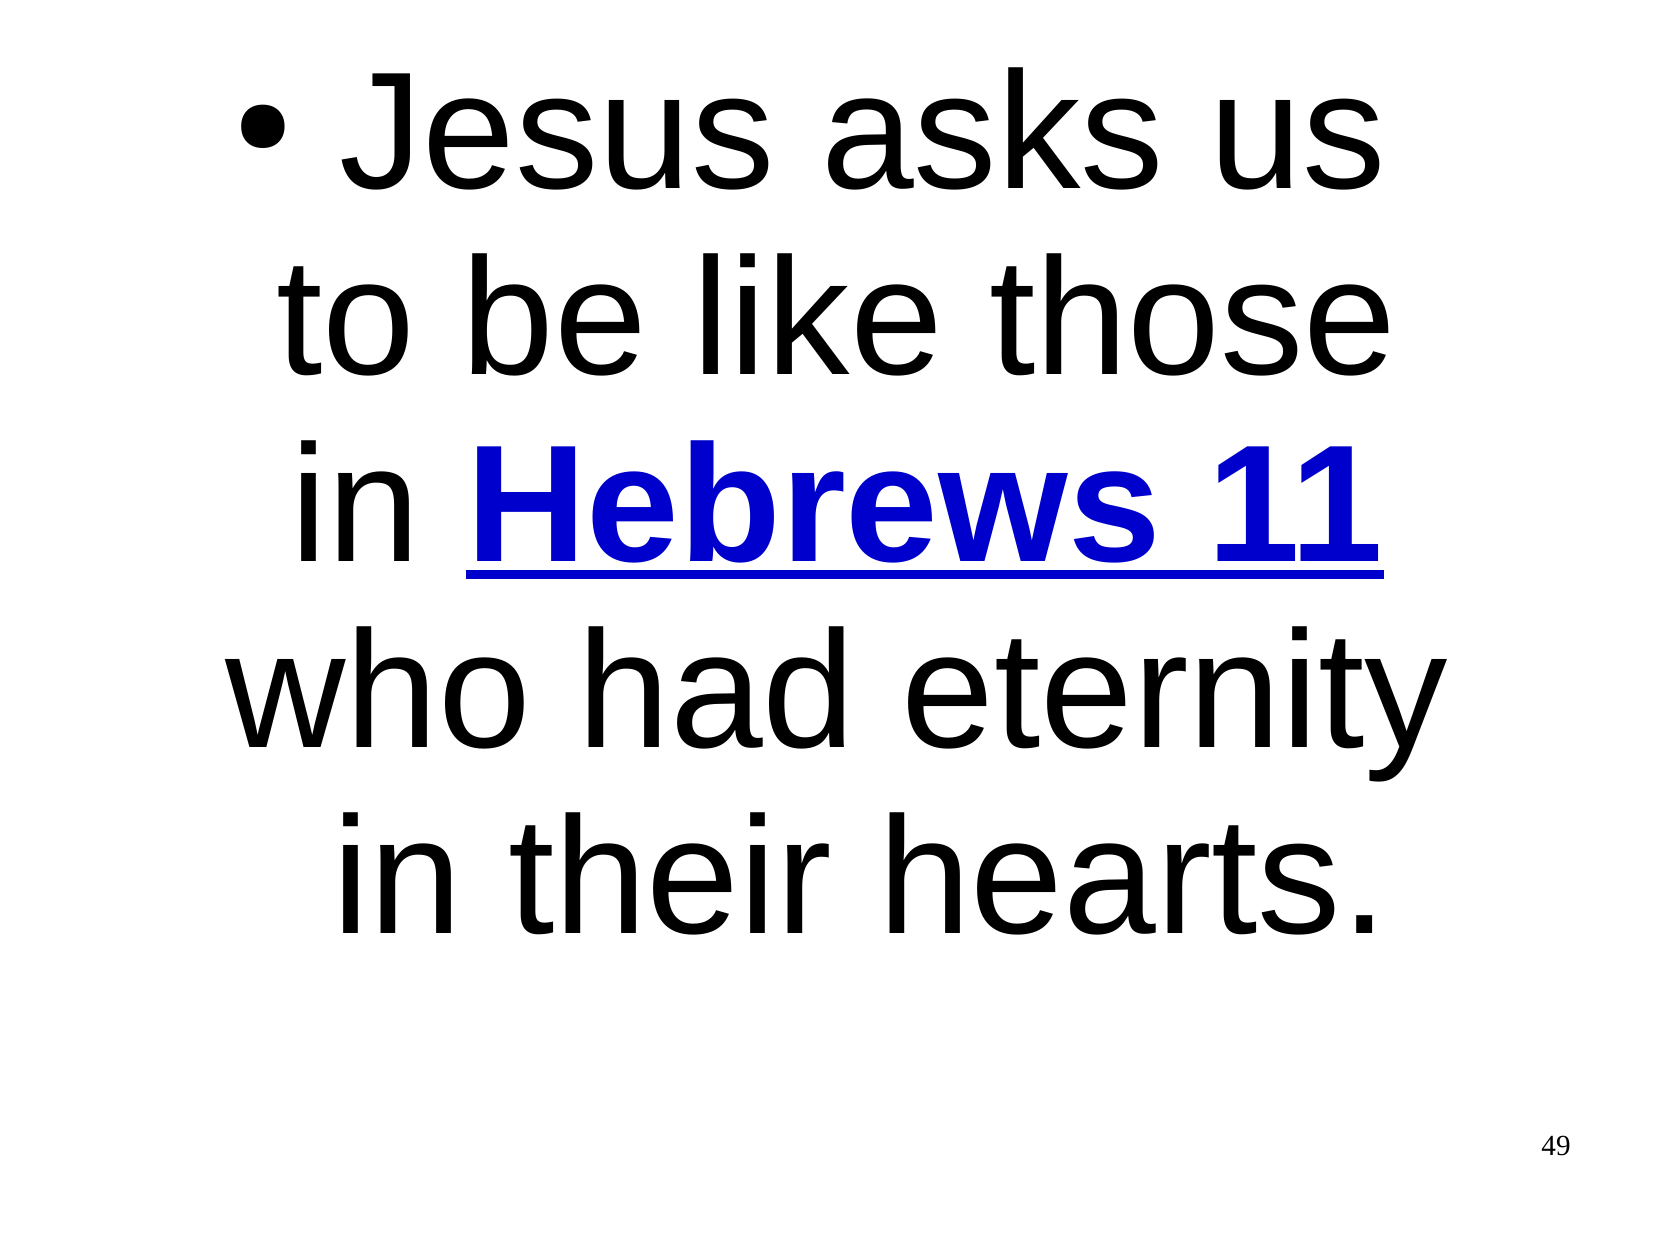

# Jesus asks us to be like those in Hebrews 11  who had eternity in their hearts.
49